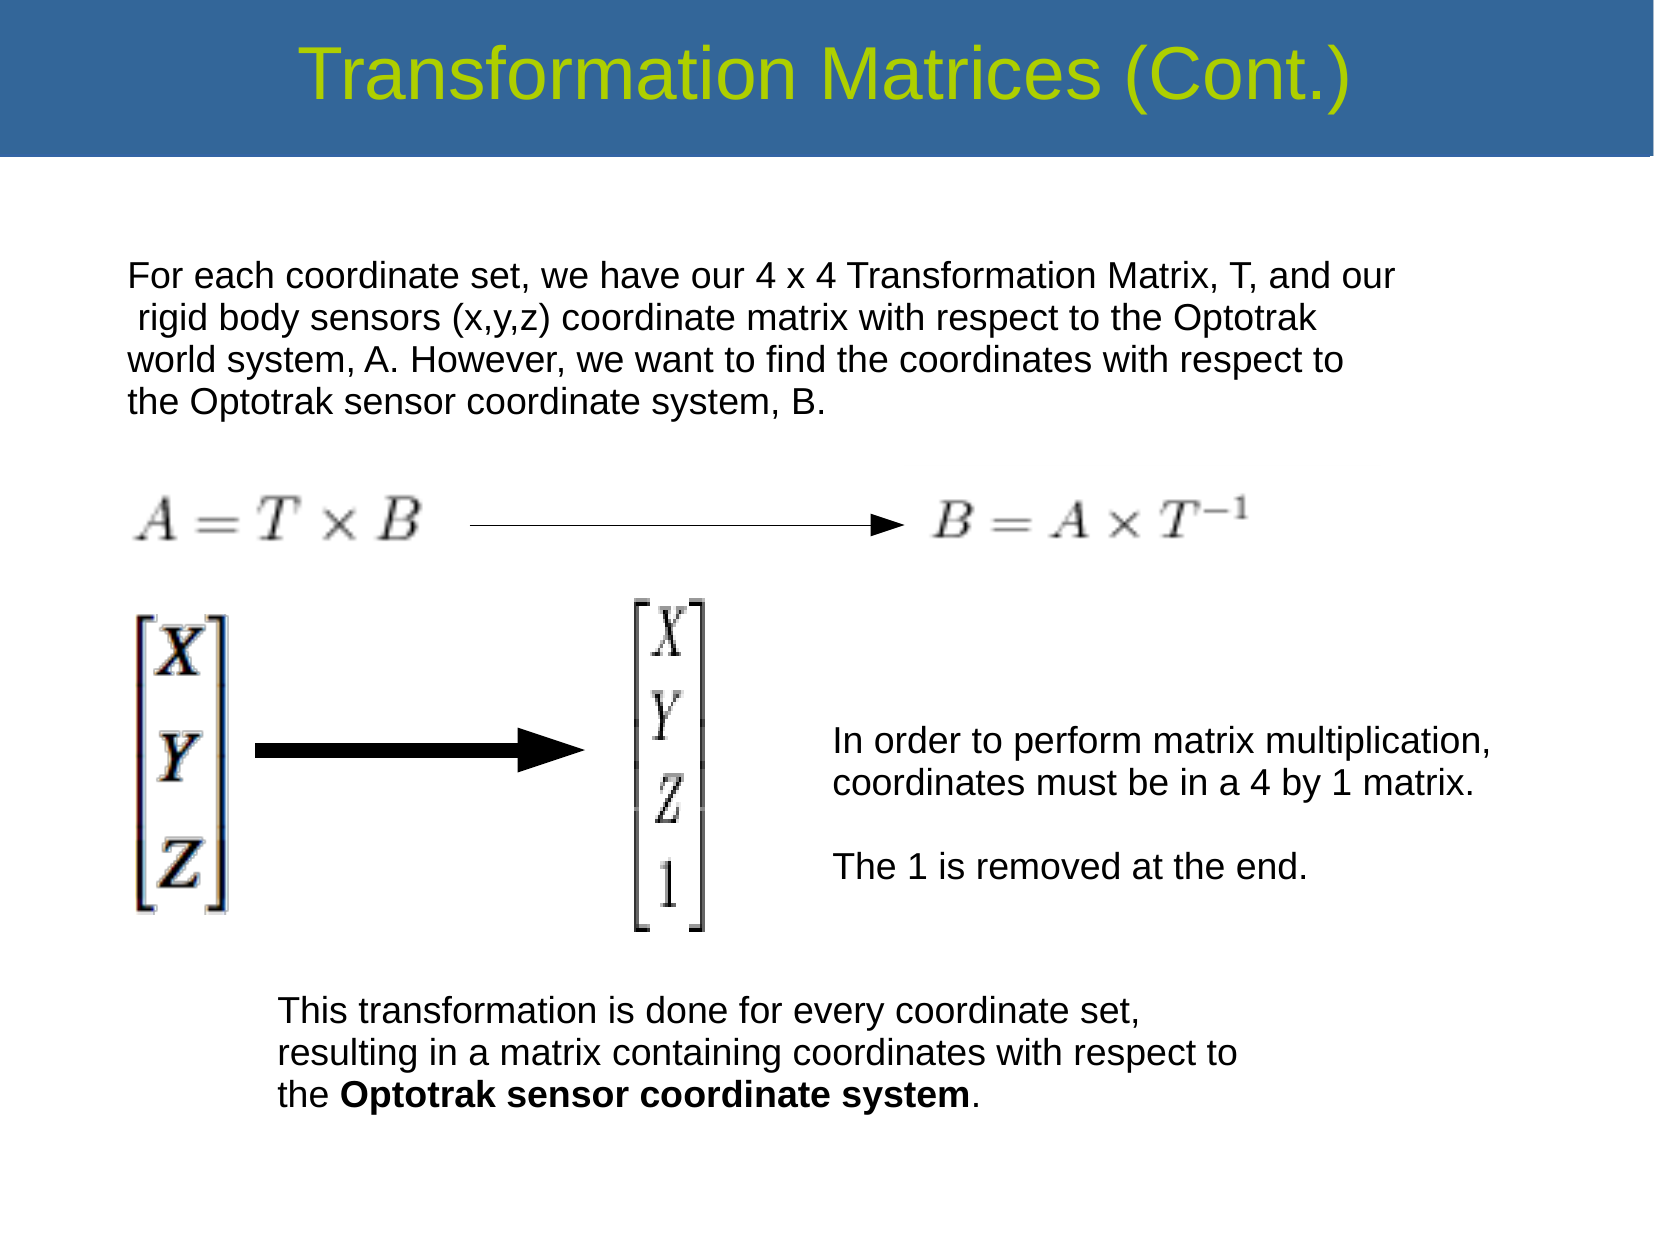

Transformation Matrices (Cont.)
For each coordinate set, we have our 4 x 4 Transformation Matrix, T, and our rigid body sensors (x,y,z) coordinate matrix with respect to the Optotrak world system, A. However, we want to find the coordinates with respect to the Optotrak sensor coordinate system, B.
In order to perform matrix multiplication, coordinates must be in a 4 by 1 matrix.
The 1 is removed at the end.
This transformation is done for every coordinate set, resulting in a matrix containing coordinates with respect to the Optotrak sensor coordinate system.